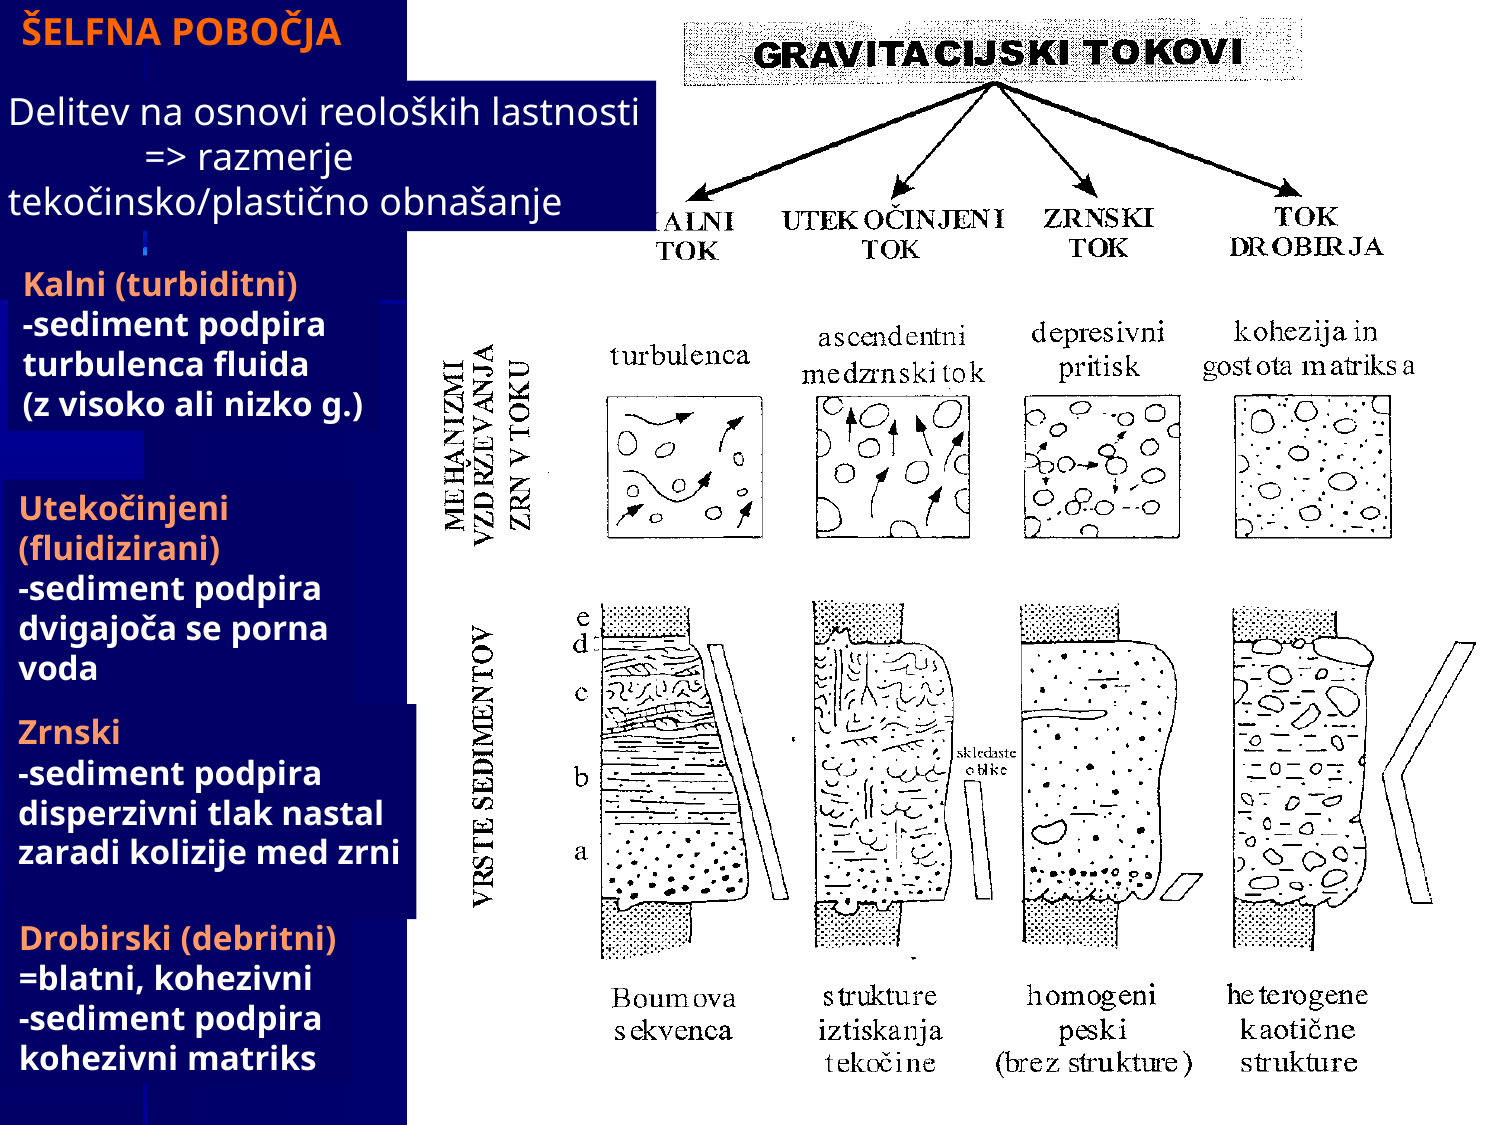

ŠELFNA POBOČJA
Delitev na osnovi reoloških lastnosti
 => razmerje
tekočinsko/plastično obnašanje
Kalni (turbiditni)
-sediment podpira
turbulenca fluida
(z visoko ali nizko g.)
Utekočinjeni
(fluidizirani)
-sediment podpira
dvigajoča se porna
voda
Zrnski
-sediment podpira
disperzivni tlak nastal
zaradi kolizije med zrni
Drobirski (debritni)
=blatni, kohezivni
-sediment podpira
kohezivni matriks